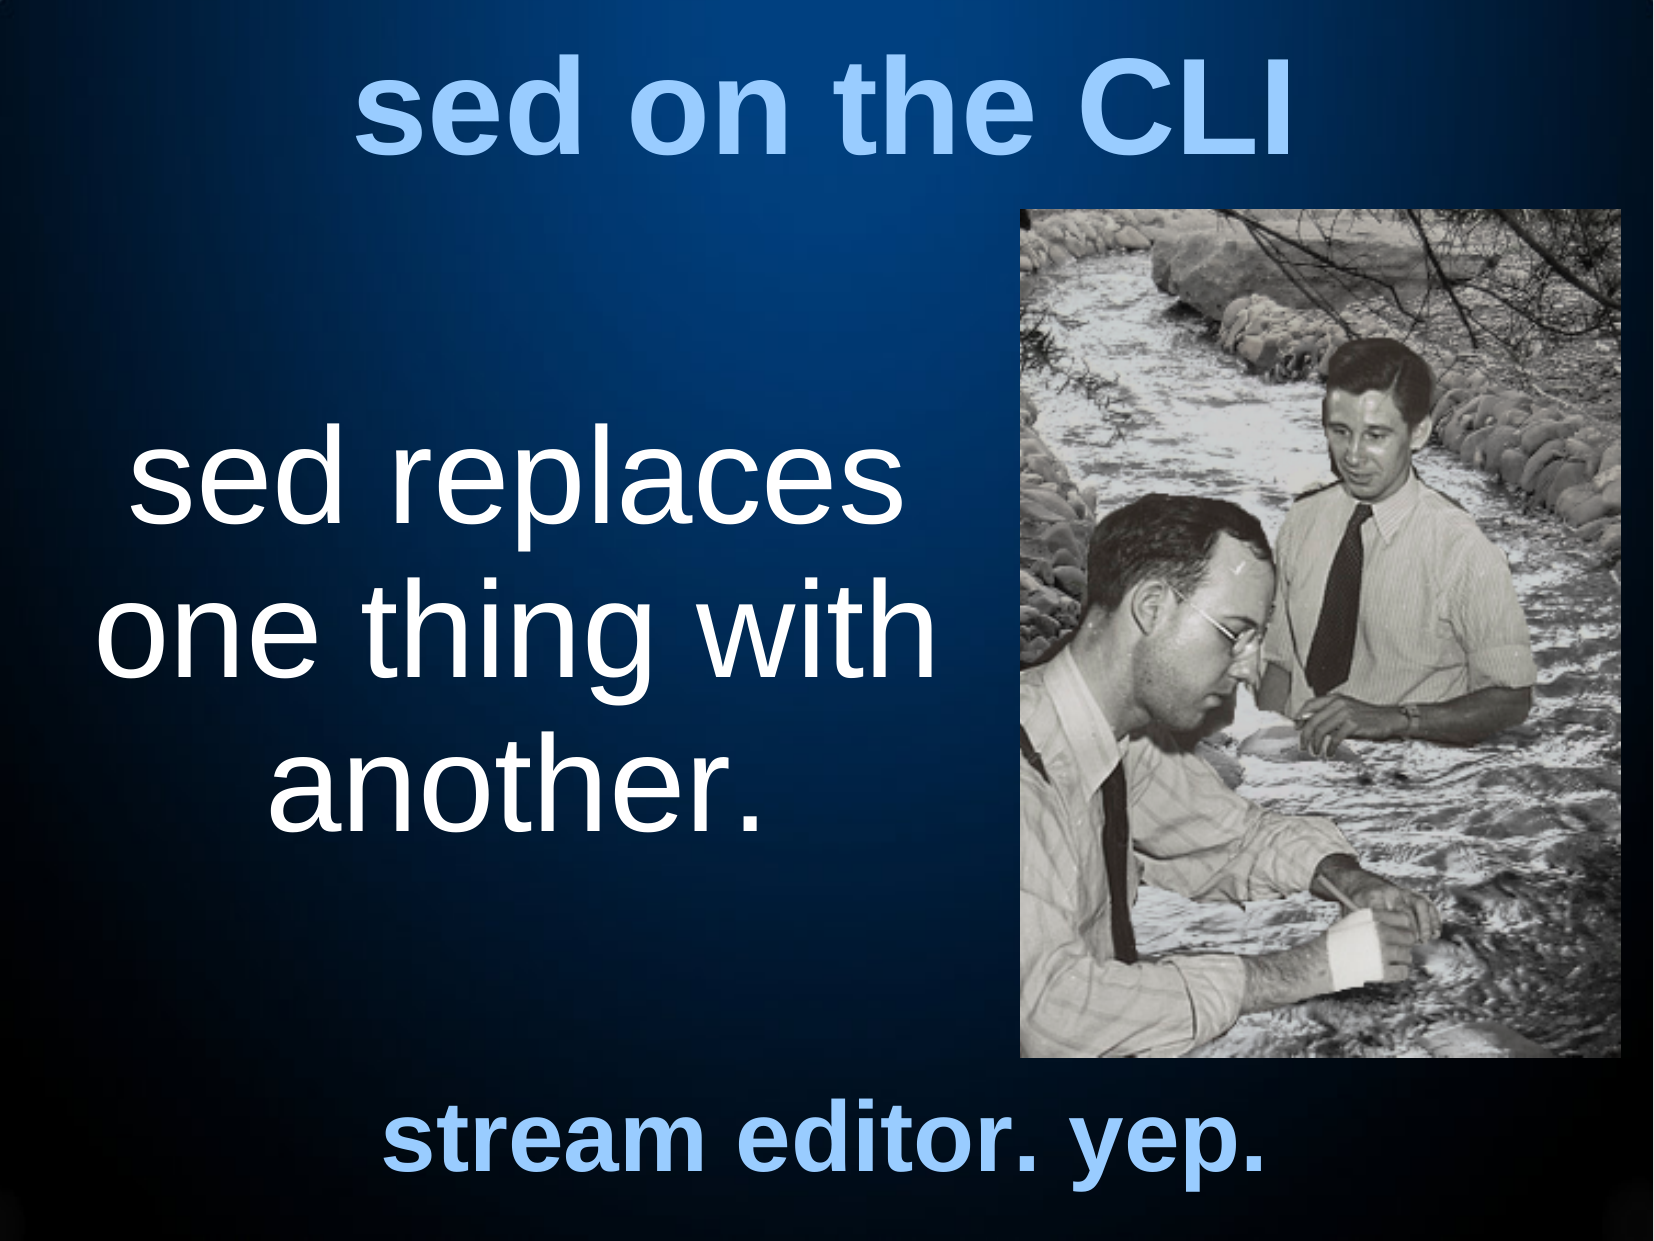

# sed on the CLI
sed replaces one thing with another.
stream editor. yep.